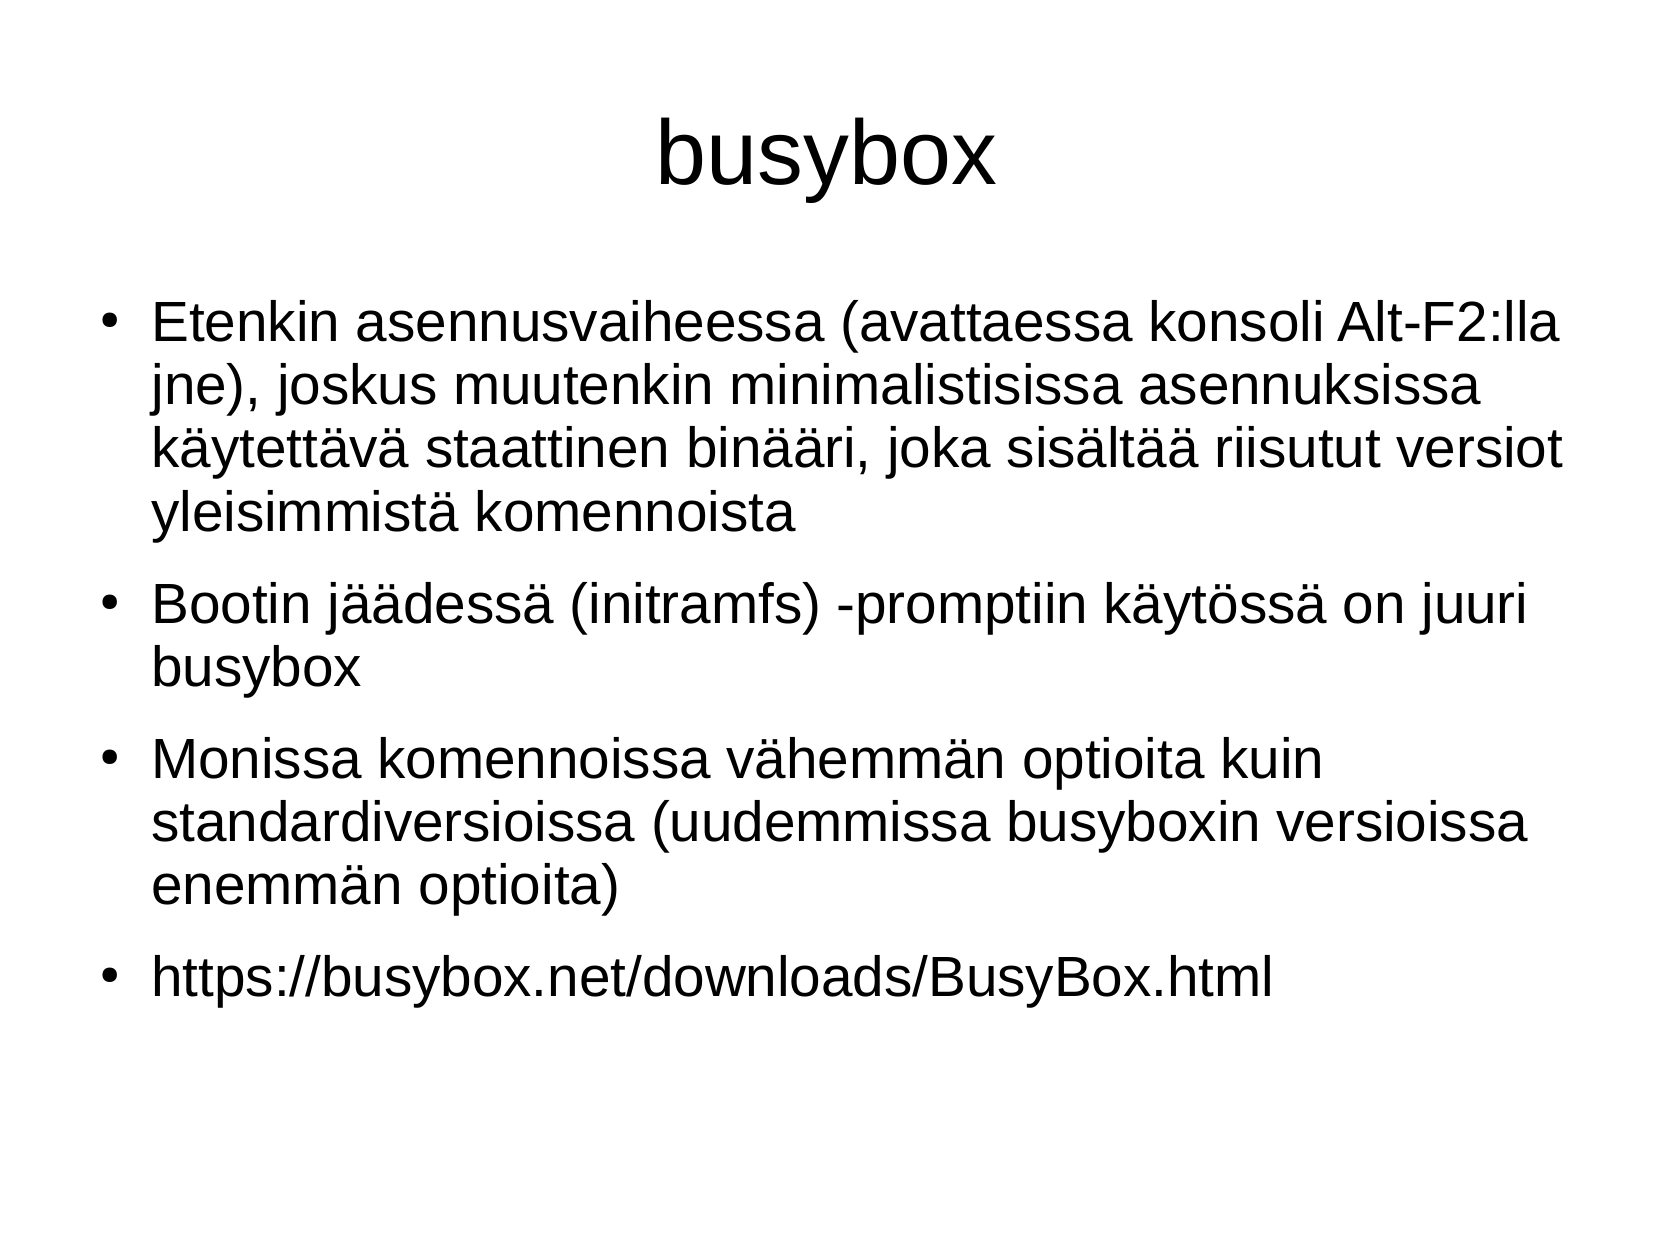

# busybox
Etenkin asennusvaiheessa (avattaessa konsoli Alt-F2:lla jne), joskus muutenkin minimalistisissa asennuksissa käytettävä staattinen binääri, joka sisältää riisutut versiot yleisimmistä komennoista
Bootin jäädessä (initramfs) -promptiin käytössä on juuri busybox
Monissa komennoissa vähemmän optioita kuin standardiversioissa (uudemmissa busyboxin versioissa enemmän optioita)
https://busybox.net/downloads/BusyBox.html